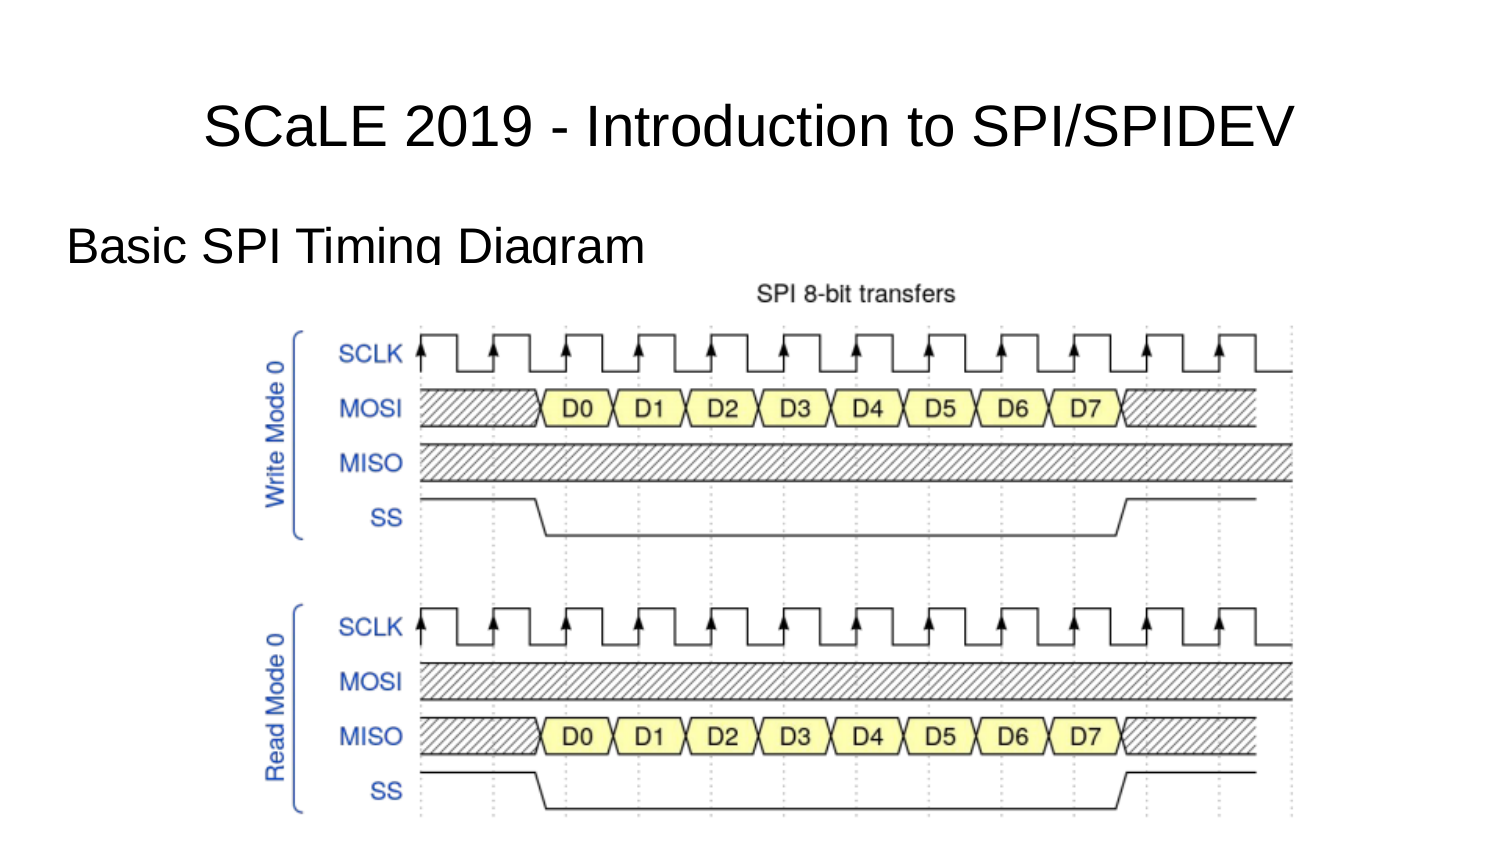

# SCaLE 2019 - Introduction to SPI/SPIDEV
Basic SPI Timing Diagram